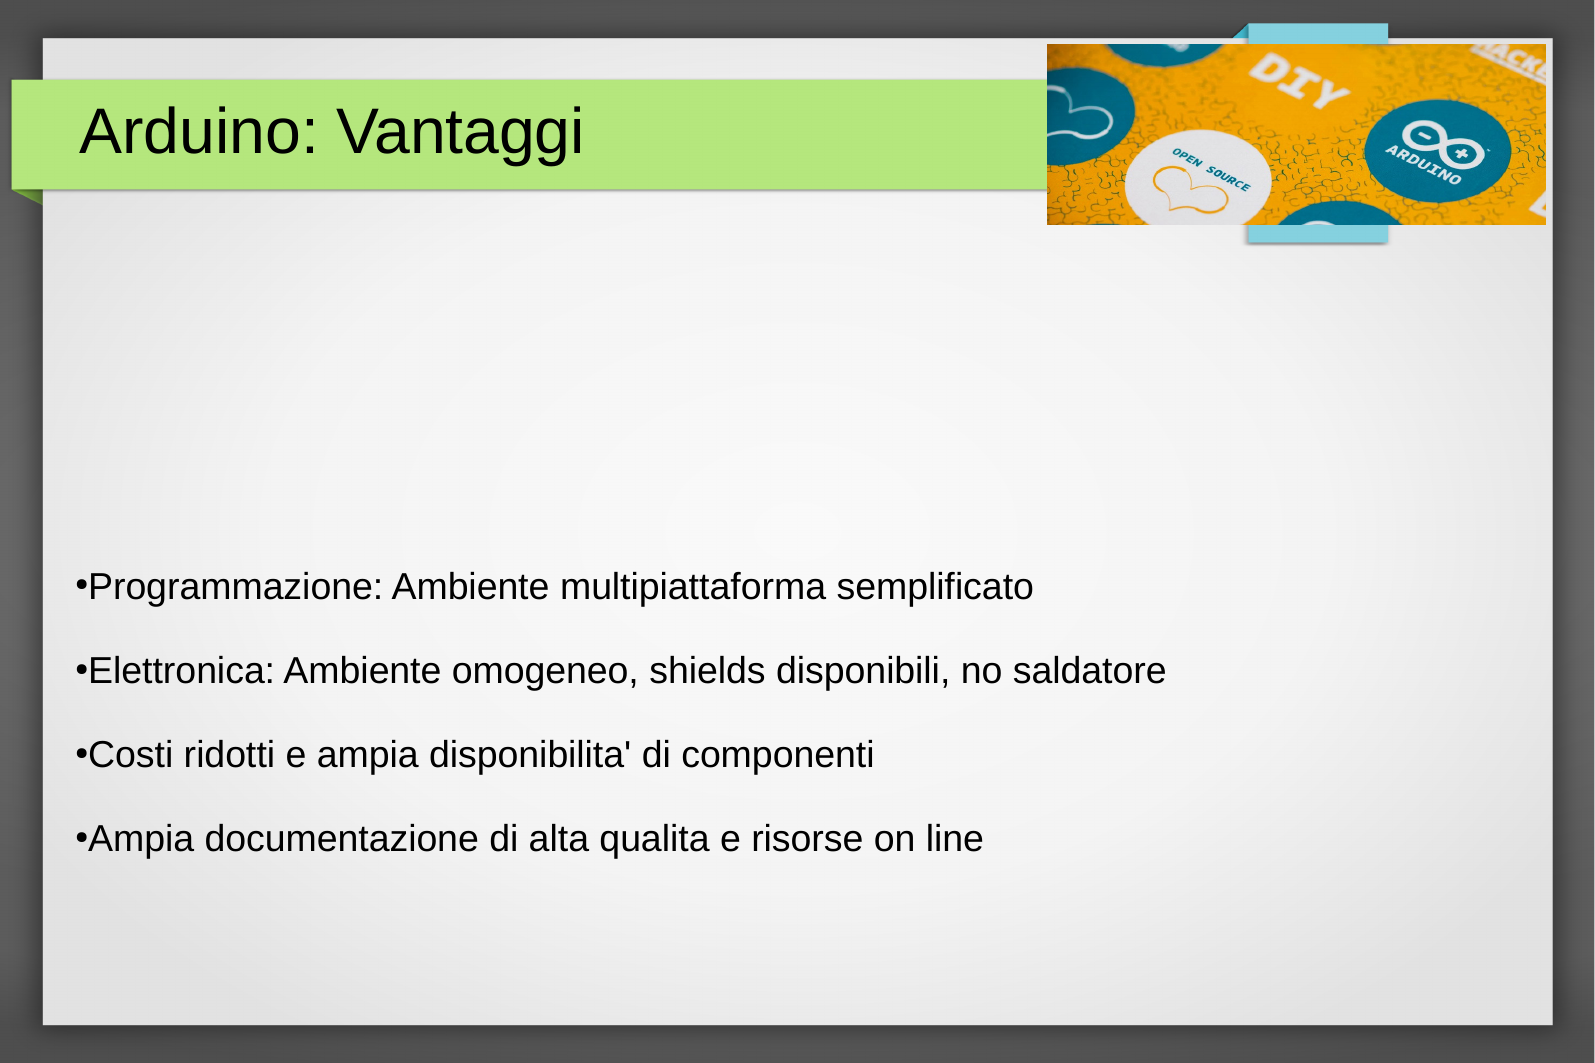

# Arduino: Vantaggi
Programmazione: Ambiente multipiattaforma semplificato
Elettronica: Ambiente omogeneo, shields disponibili, no saldatore
Costi ridotti e ampia disponibilita' di componenti
Ampia documentazione di alta qualita e risorse on line